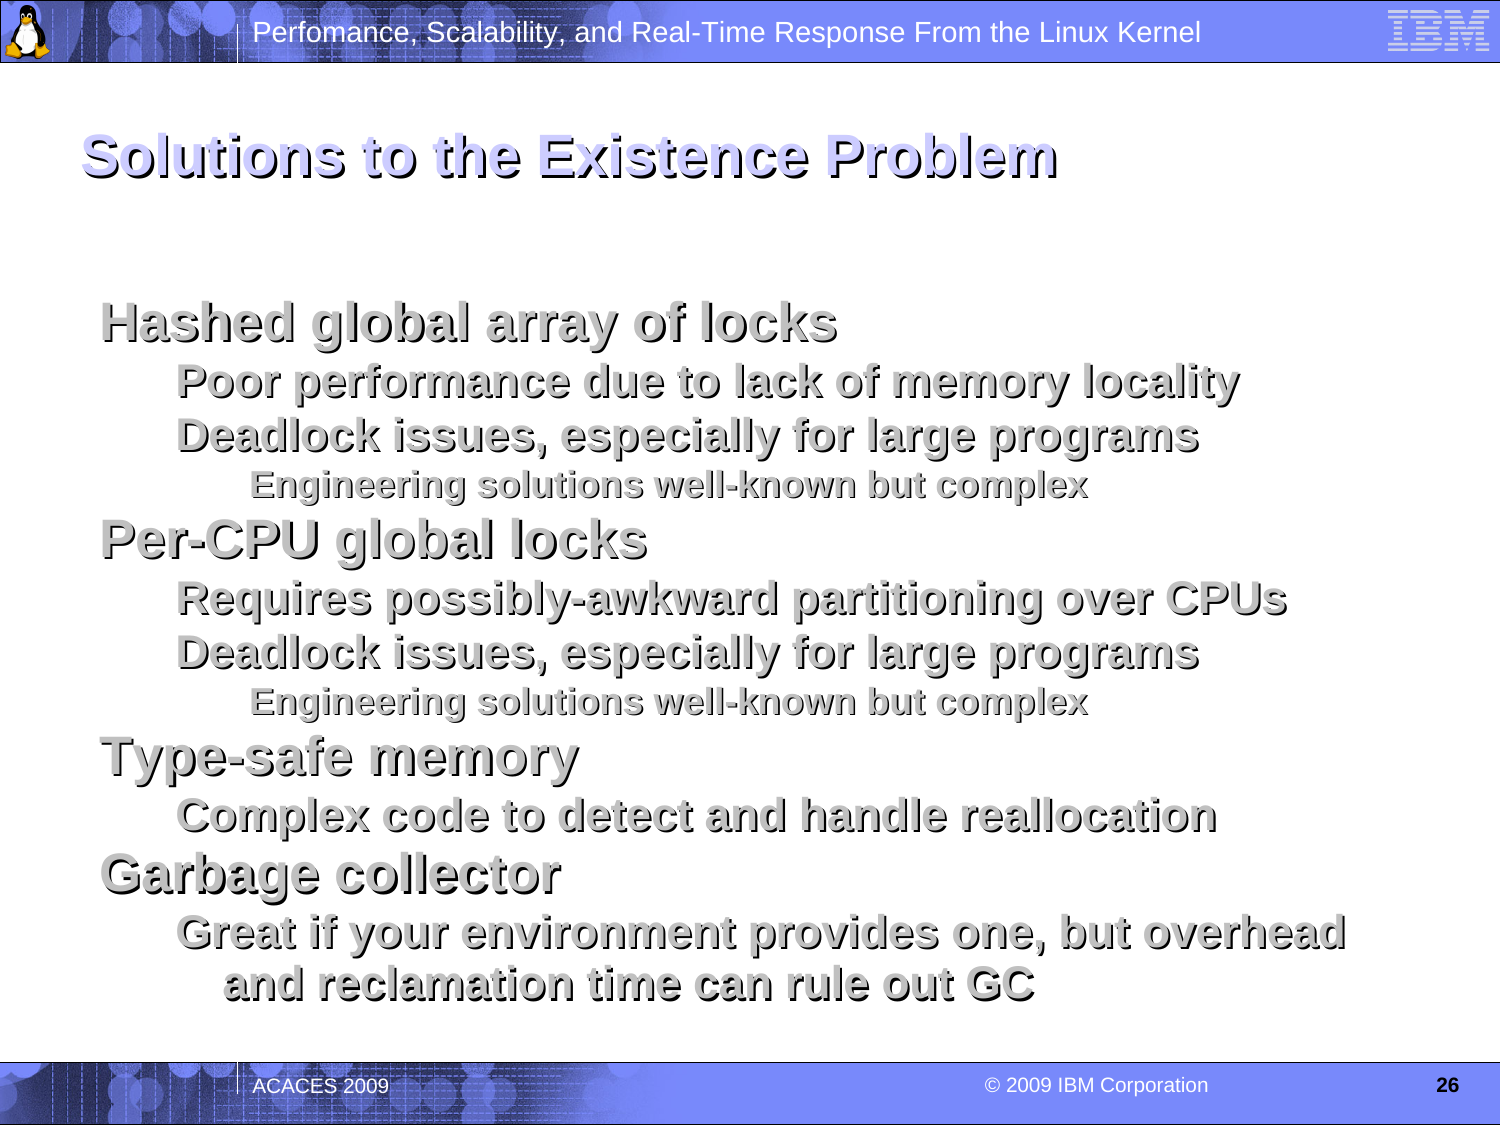

# Solutions to the Existence Problem
Hashed global array of locks
Poor performance due to lack of memory locality
Deadlock issues, especially for large programs
Engineering solutions well-known but complex
Per-CPU global locks
Requires possibly-awkward partitioning over CPUs
Deadlock issues, especially for large programs
Engineering solutions well-known but complex
Type-safe memory
Complex code to detect and handle reallocation
Garbage collector
Great if your environment provides one, but overhead and reclamation time can rule out GC
26